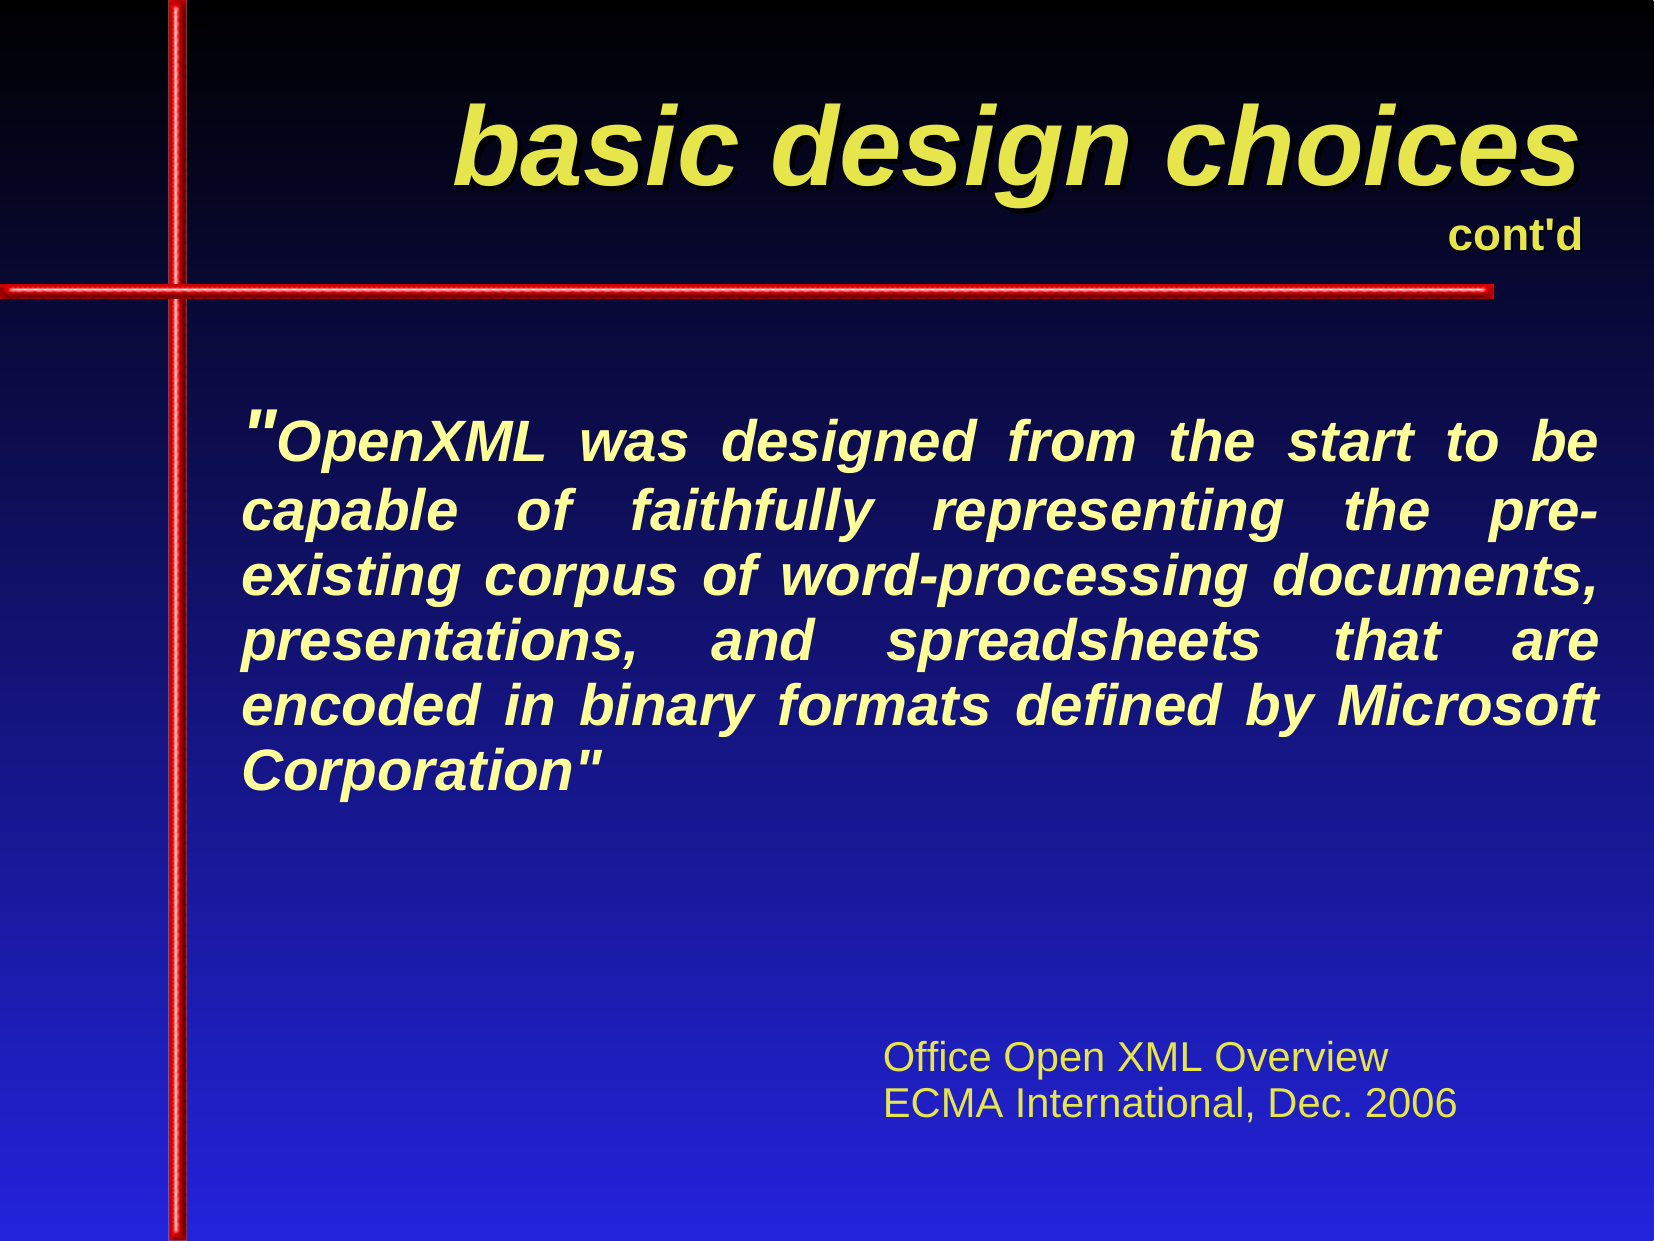

# basic design choices cont'd
"OpenXML was designed from the start to be capable of faithfully representing the pre-existing corpus of word-processing documents, presentations, and spreadsheets that are encoded in binary formats defined by Microsoft Corporation"
Office Open XML Overview
ECMA International, Dec. 2006